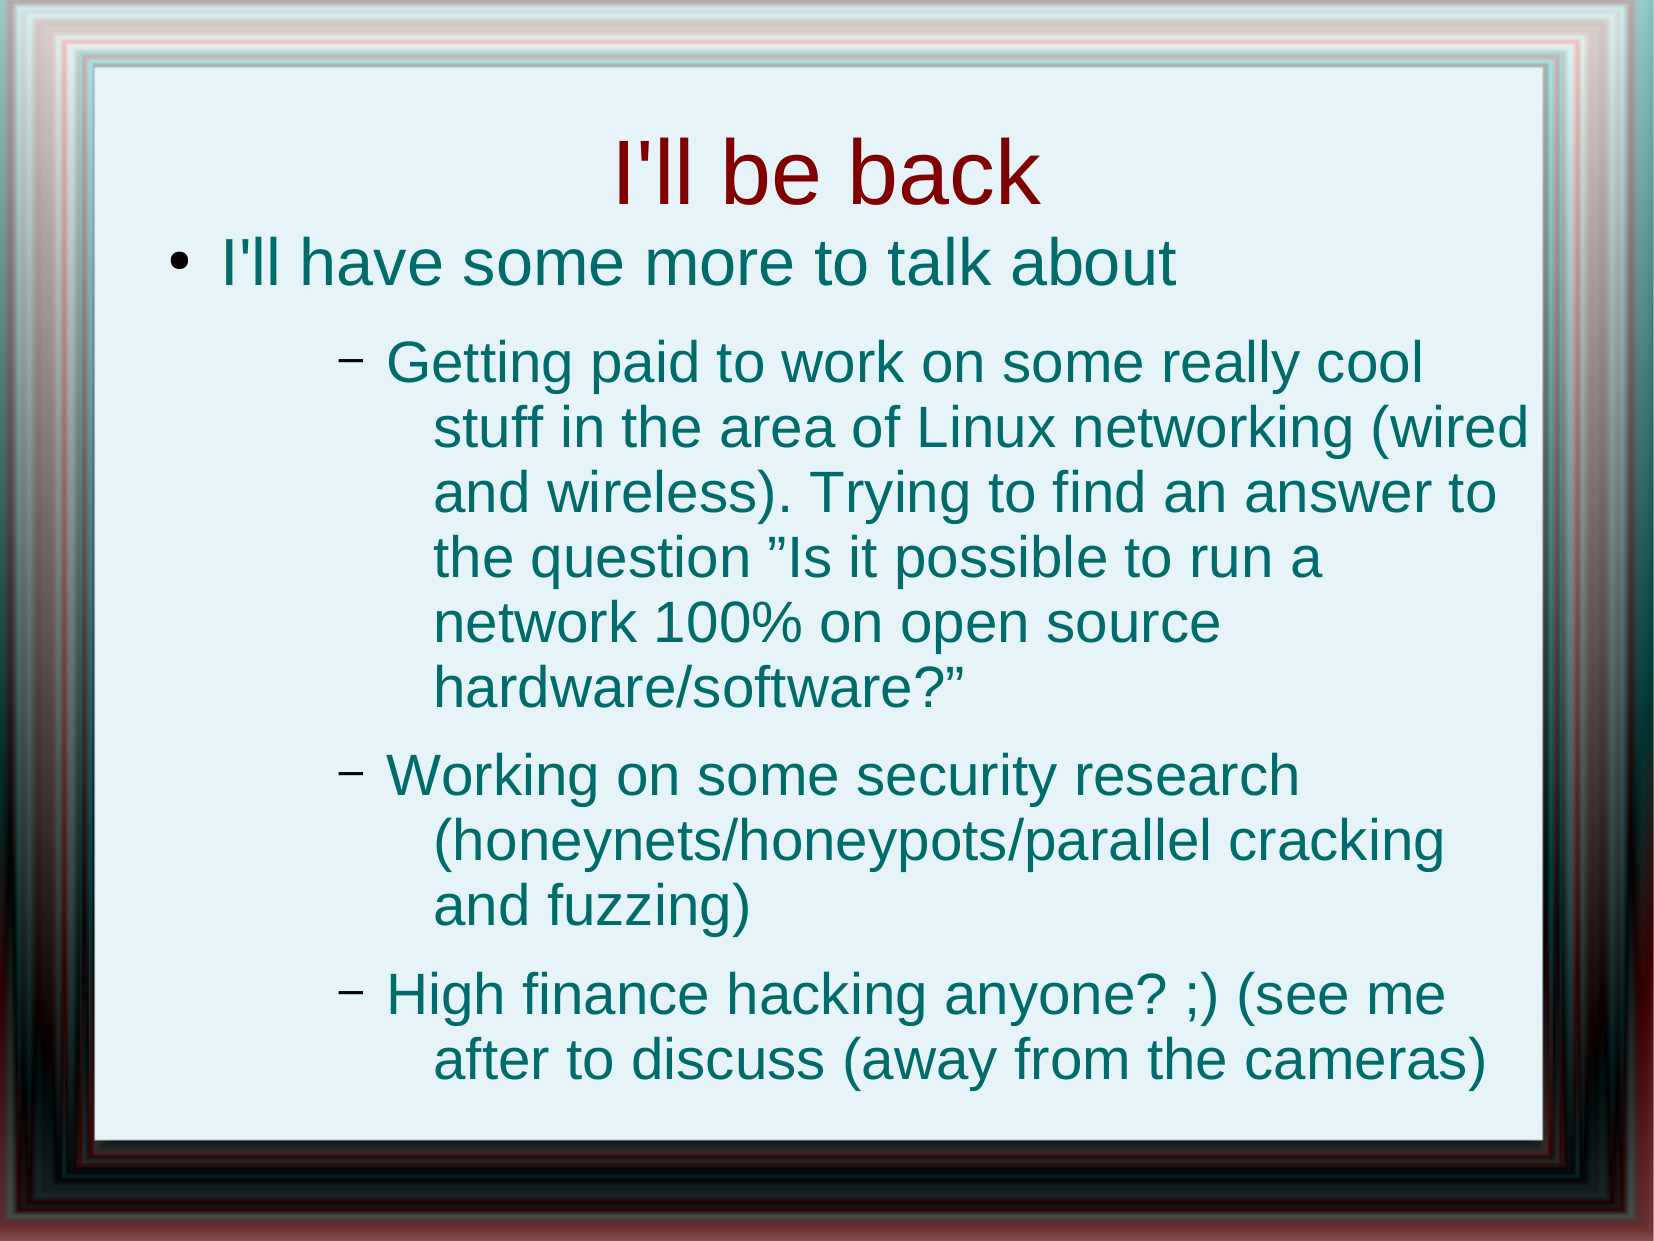

# I'll be back
I'll have some more to talk about
Getting paid to work on some really cool stuff in the area of Linux networking (wired and wireless). Trying to find an answer to the question ”Is it possible to run a network 100% on open source hardware/software?”
Working on some security research (honeynets/honeypots/parallel cracking and fuzzing)
High finance hacking anyone? ;) (see me after to discuss (away from the cameras)